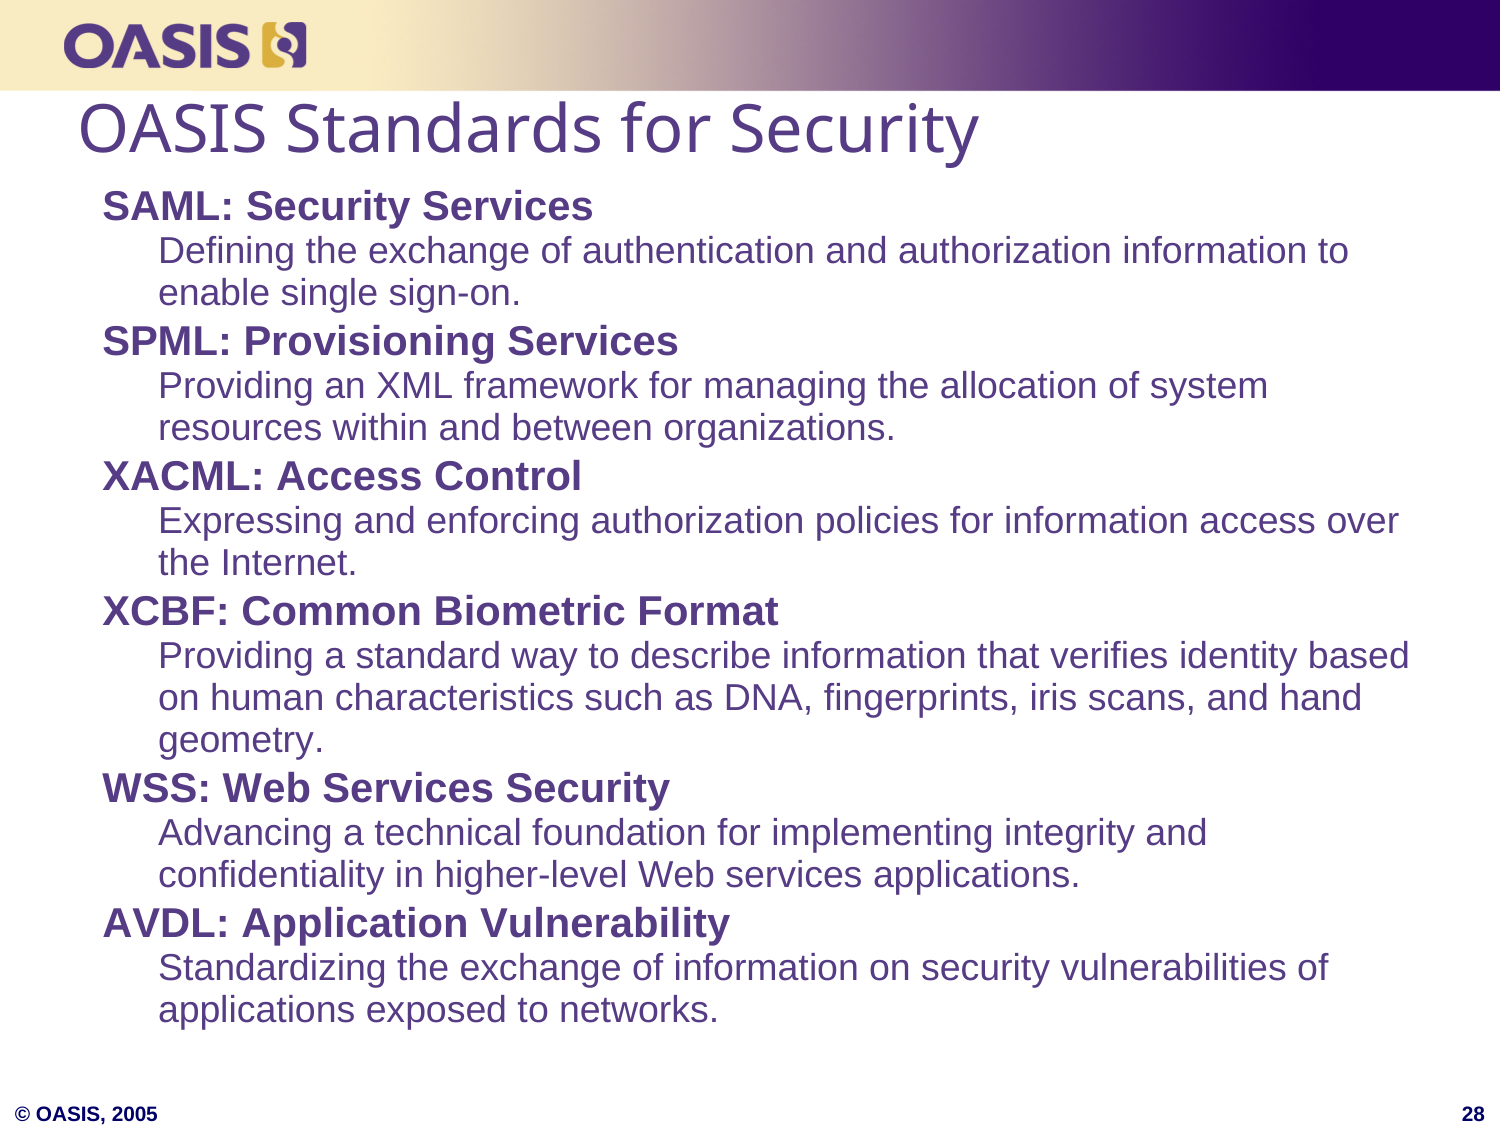

# OASIS Standards for Security
SAML: Security Services
Defining the exchange of authentication and authorization information to enable single sign-on.
SPML: Provisioning Services
Providing an XML framework for managing the allocation of system
resources within and between organizations.
XACML: Access Control
Expressing and enforcing authorization policies for information access over the Internet.
XCBF: Common Biometric Format
Providing a standard way to describe information that verifies identity based on human characteristics such as DNA, fingerprints, iris scans, and hand geometry.
WSS: Web Services Security
Advancing a technical foundation for implementing integrity and confidentiality in higher-level Web services applications.
AVDL: Application Vulnerability
Standardizing the exchange of information on security vulnerabilities of applications exposed to networks.
© OASIS, 2005
28